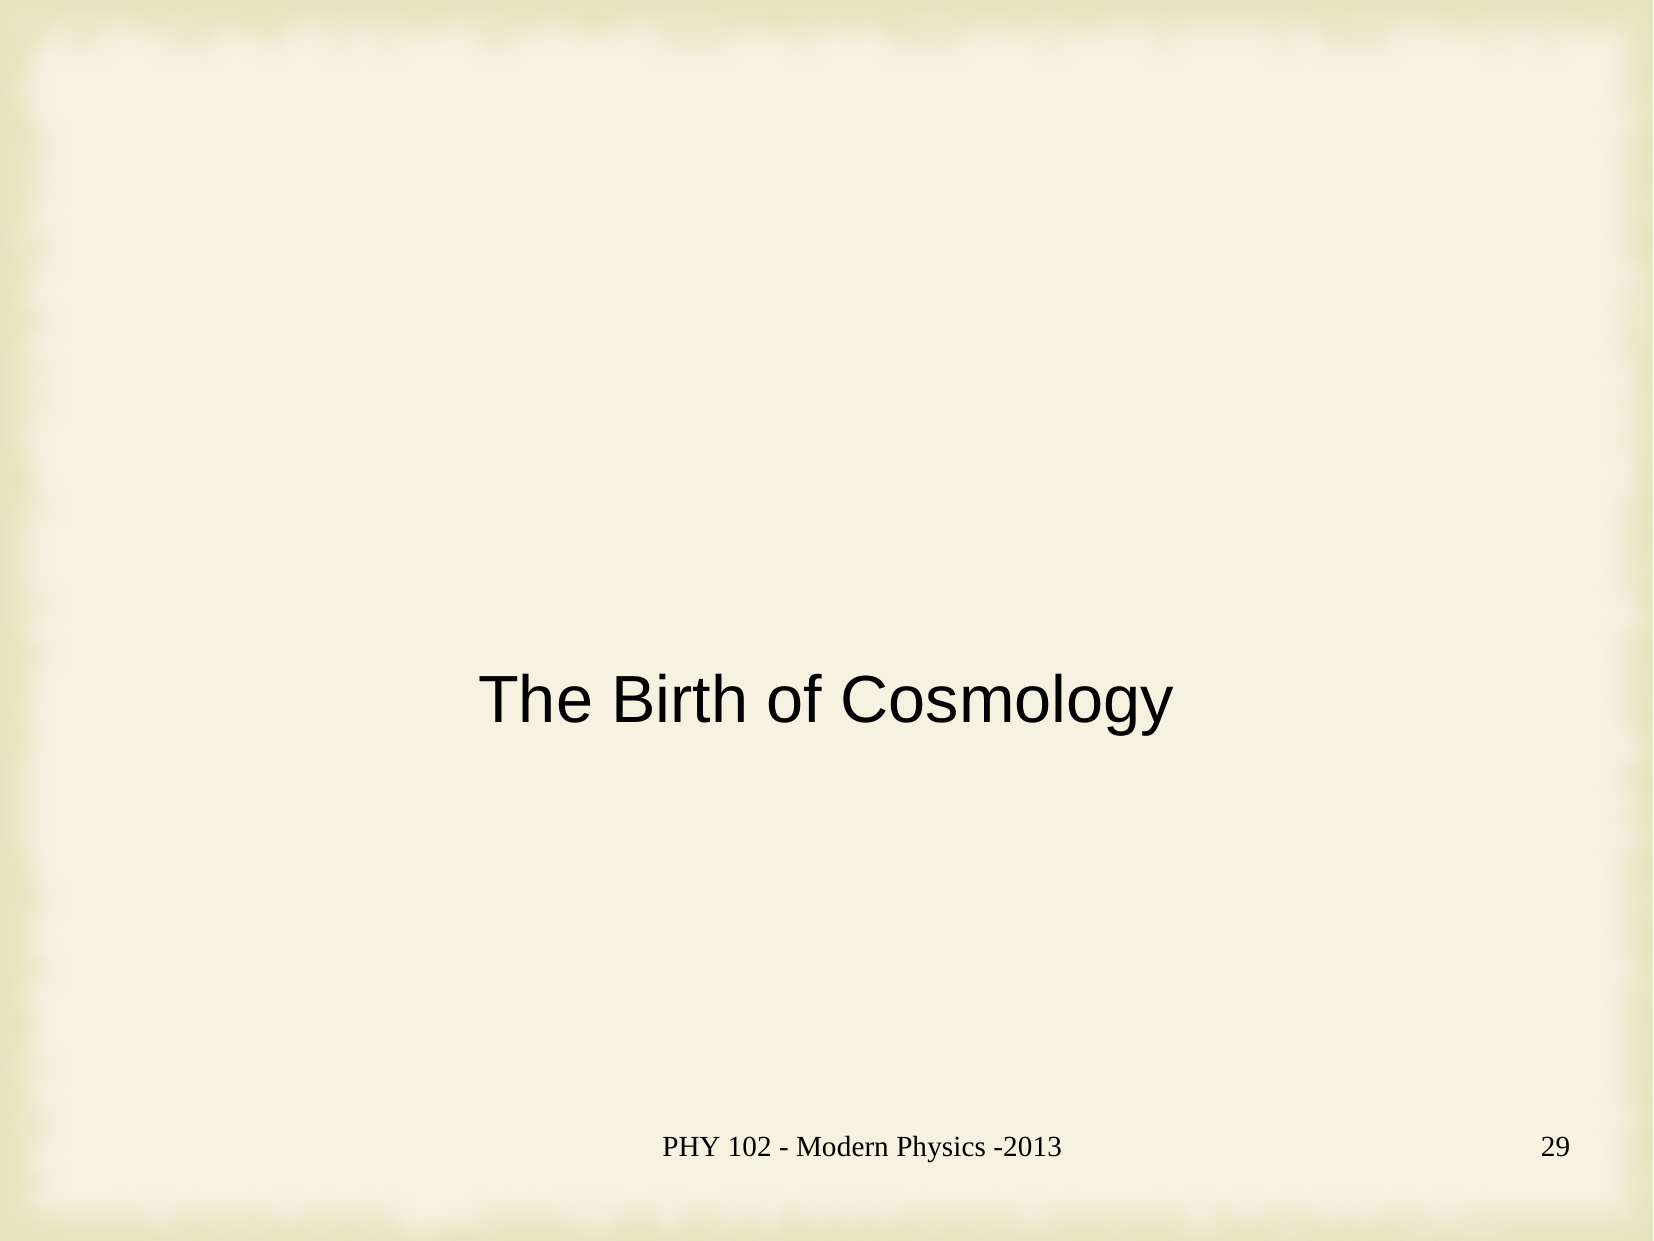

#
The Birth of Cosmology
PHY 102 - Modern Physics -2013
29